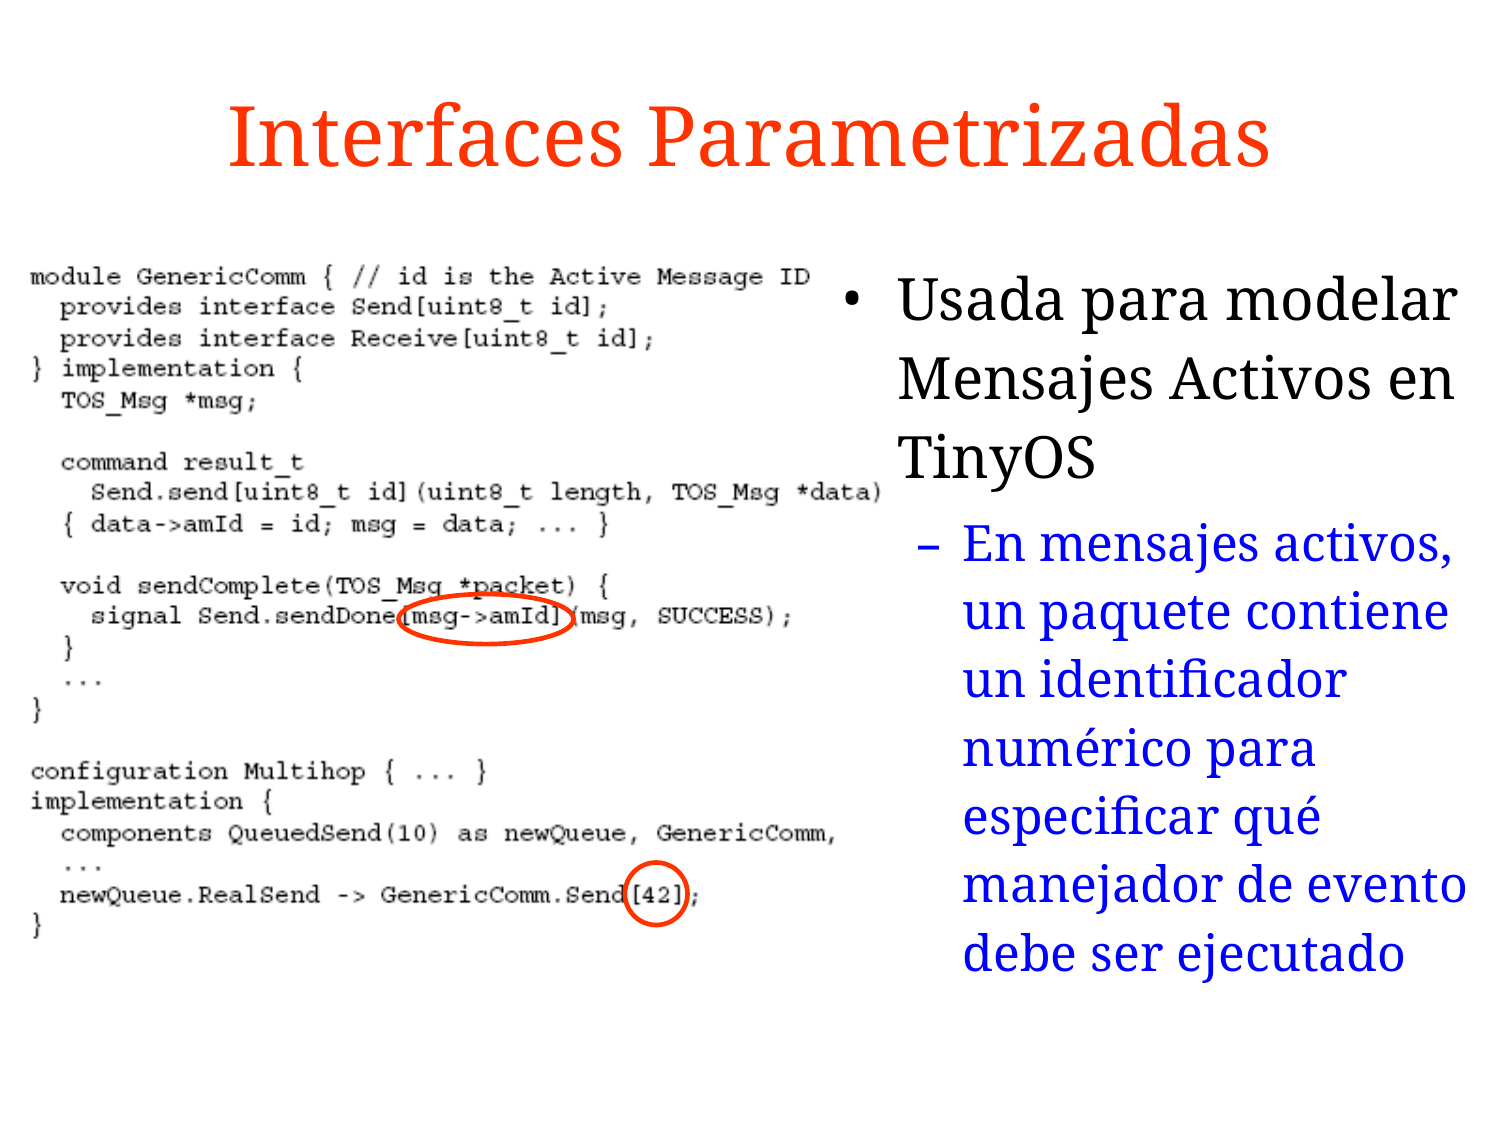

# Interfaces Parametrizadas
Usada para modelar Mensajes Activos en TinyOS
En mensajes activos, un paquete contiene un identificador numérico para especificar qué manejador de evento debe ser ejecutado